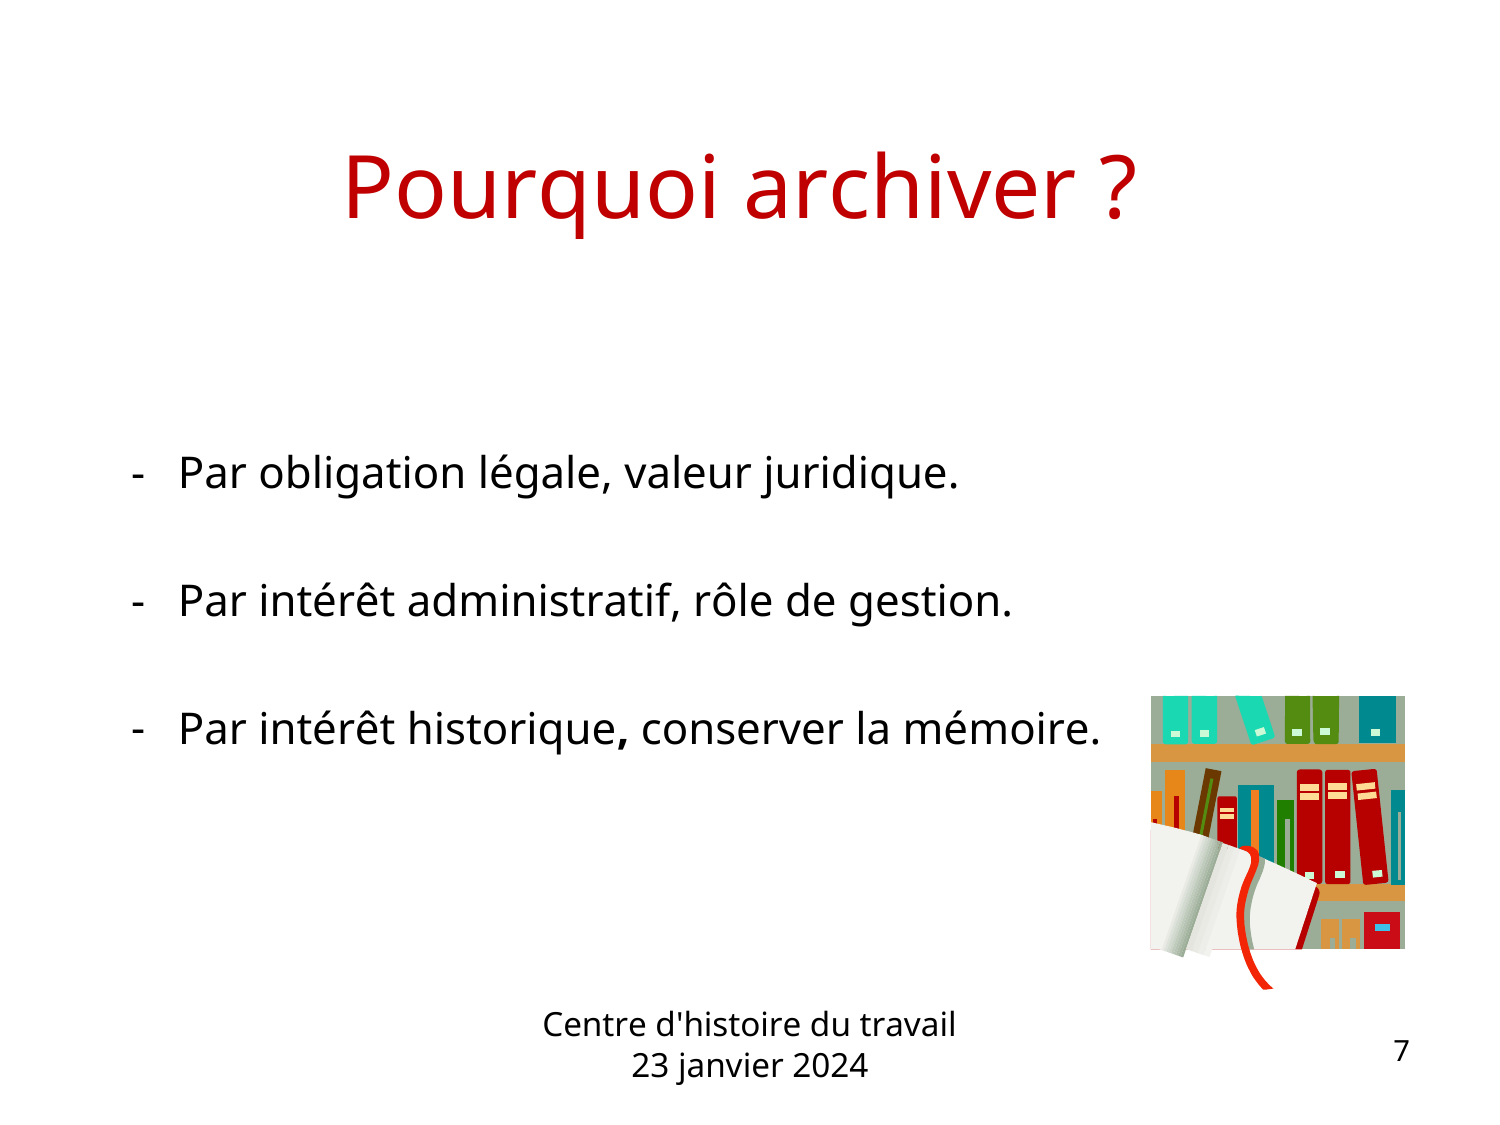

Pourquoi archiver ?
Par obligation légale, valeur juridique.
Par intérêt administratif, rôle de gestion.
Par intérêt historique, conserver la mémoire.
Centre d'histoire du travail
23 janvier 2024